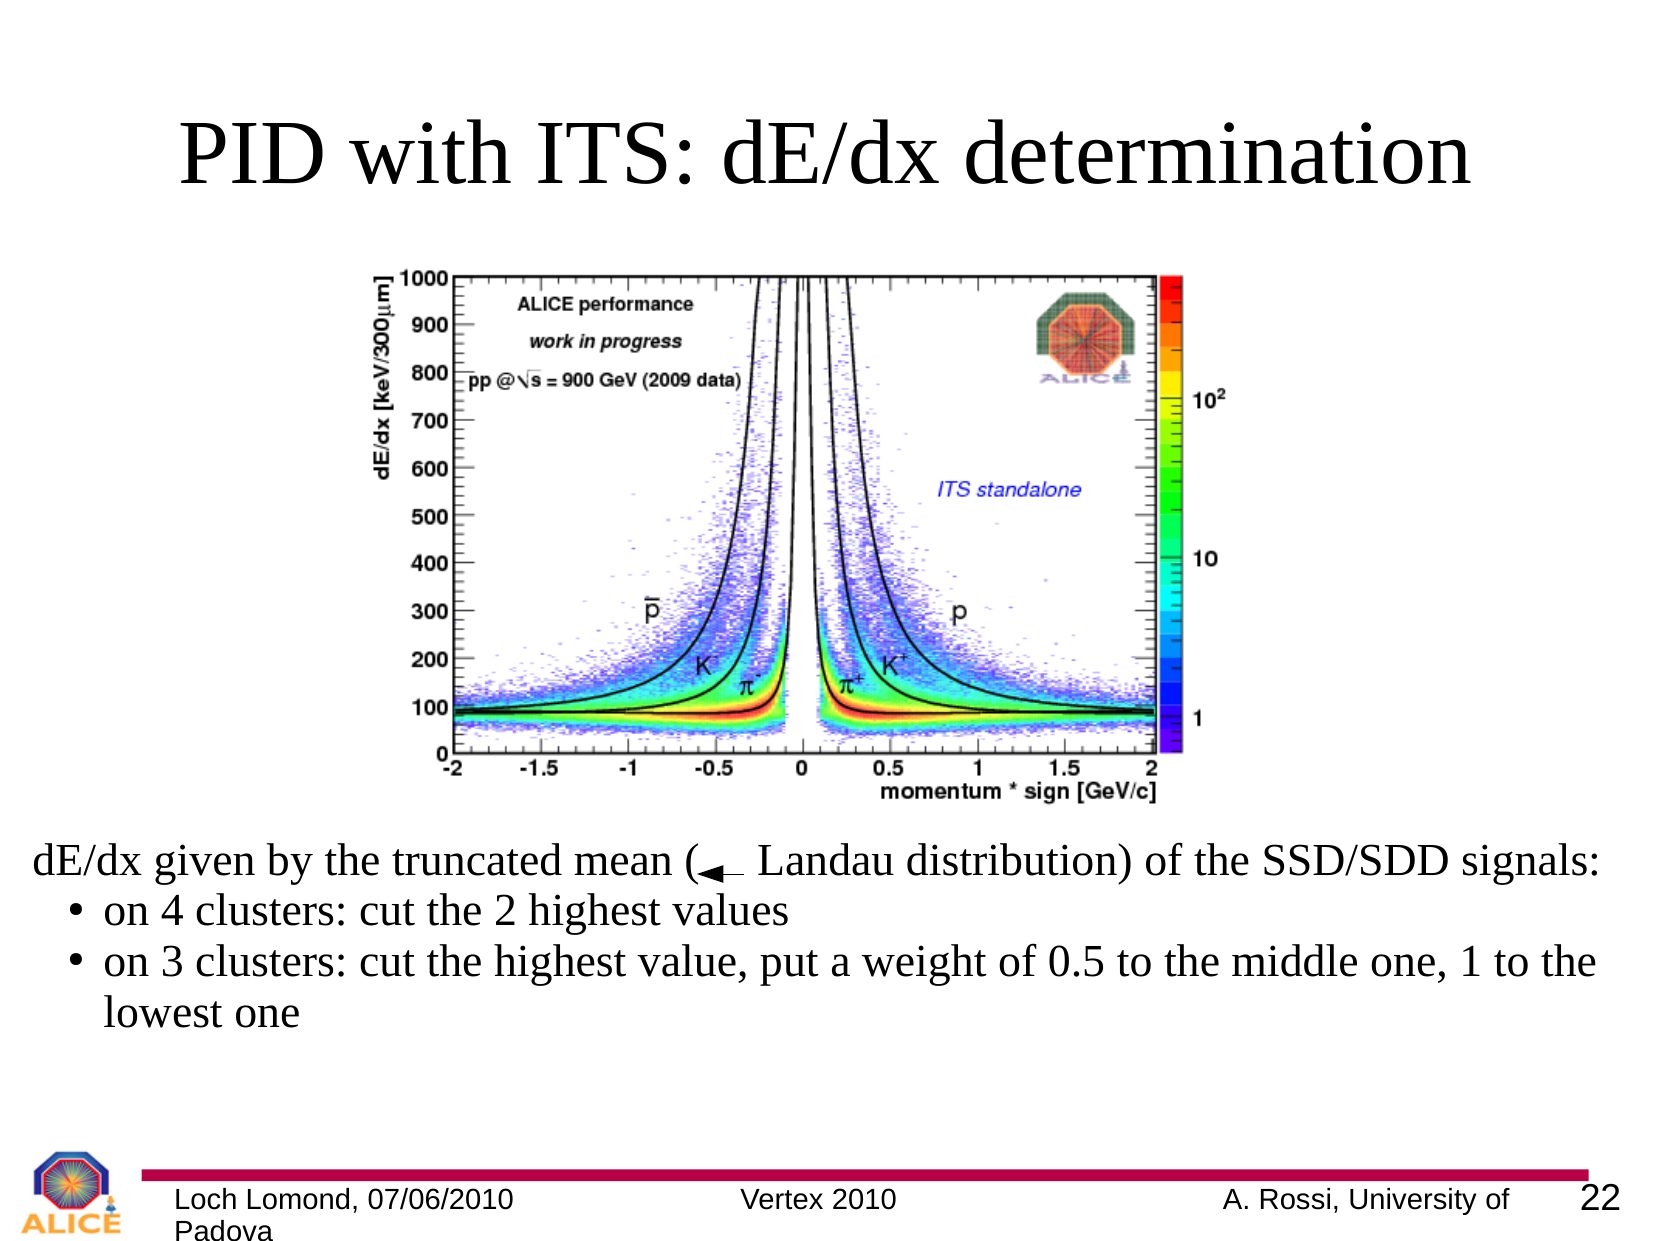

# PID with ITS: dE/dx determination
dE/dx given by the truncated mean ( Landau distribution) of the SSD/SDD signals:
on 4 clusters: cut the 2 highest values
on 3 clusters: cut the highest value, put a weight of 0.5 to the middle one, 1 to the lowest one
Loch Lomond, 07/06/2010 		 Vertex 2010 		 A. Rossi, University of Padova
22
Distribution directly in pt bins of
 where expected is the value calculated by the BetheBloch formula